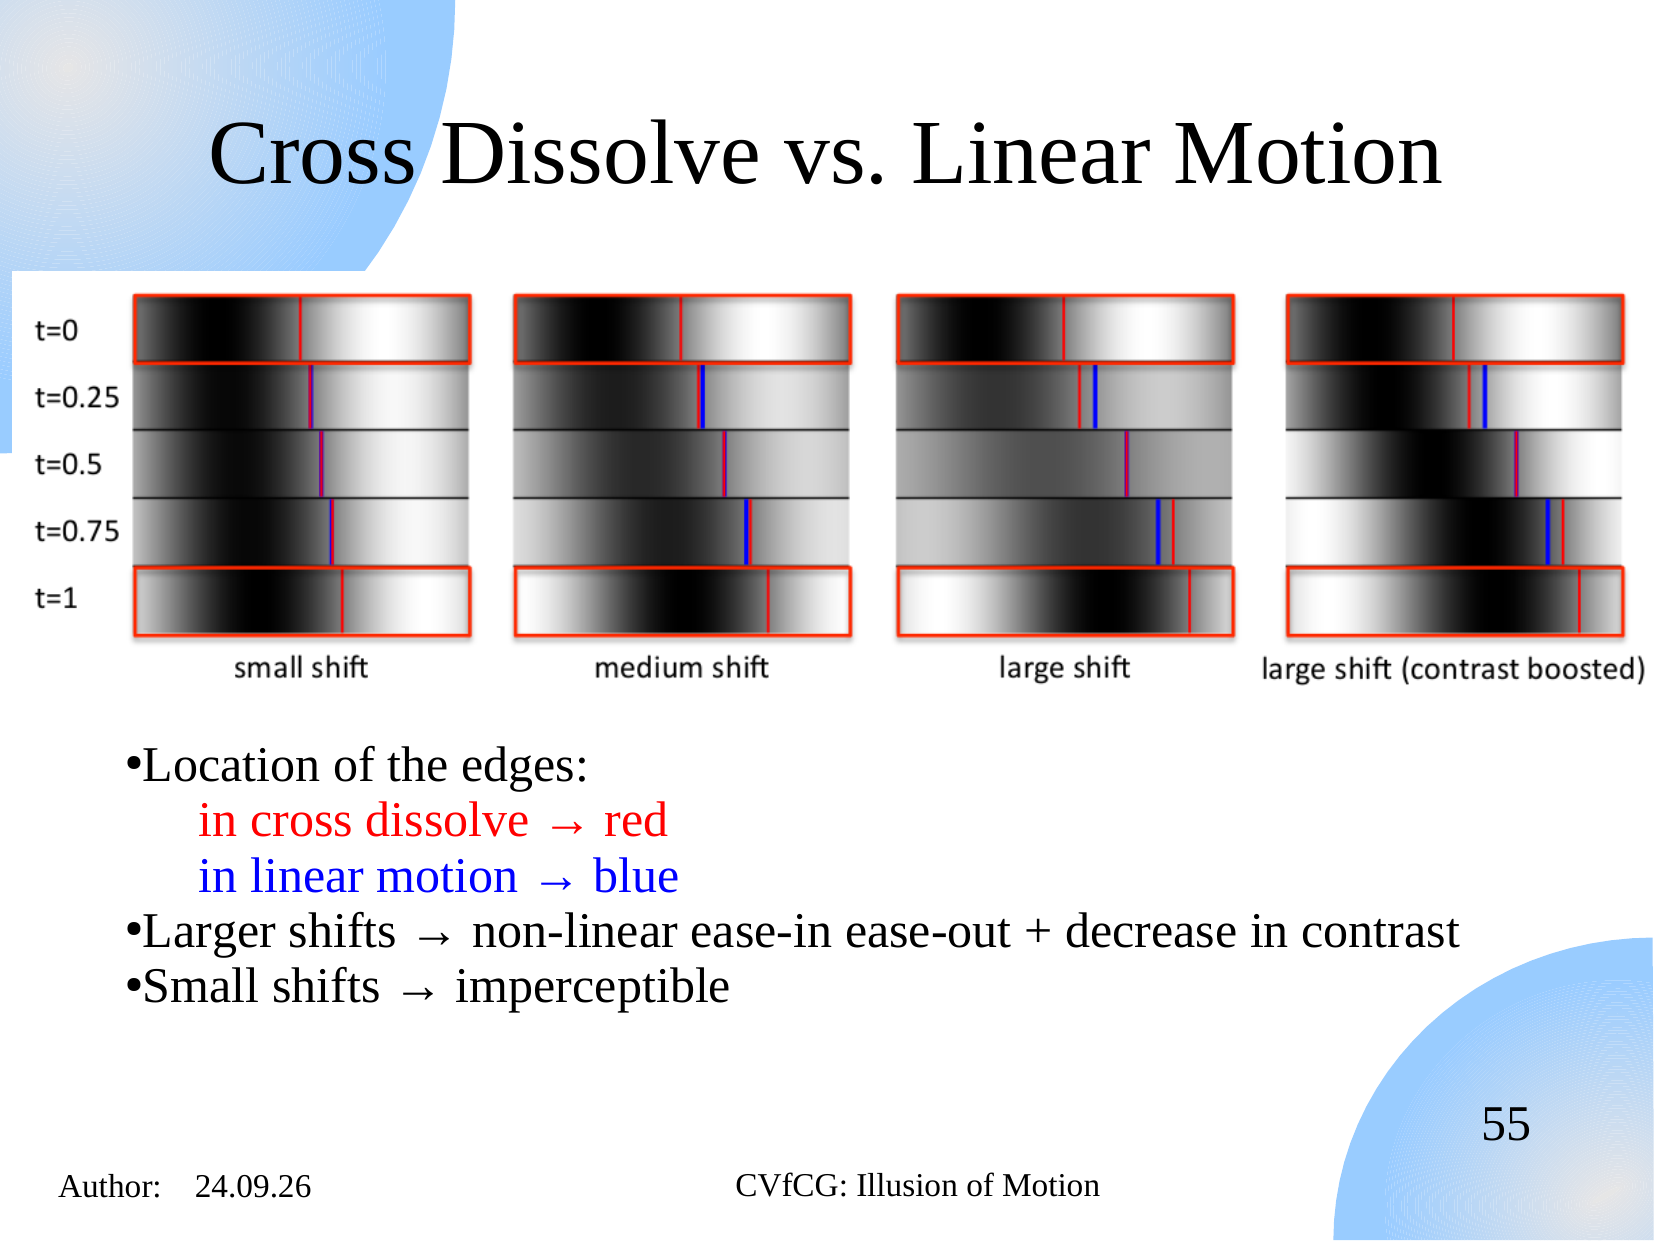

# Cross Dissolve vs. Linear Motion
Location of the edges:
	in cross dissolve → red
	in linear motion → blue
Larger shifts → non-linear ease-in ease-out + decrease in contrast
Small shifts → imperceptible
CVfCG: Illusion of Motion